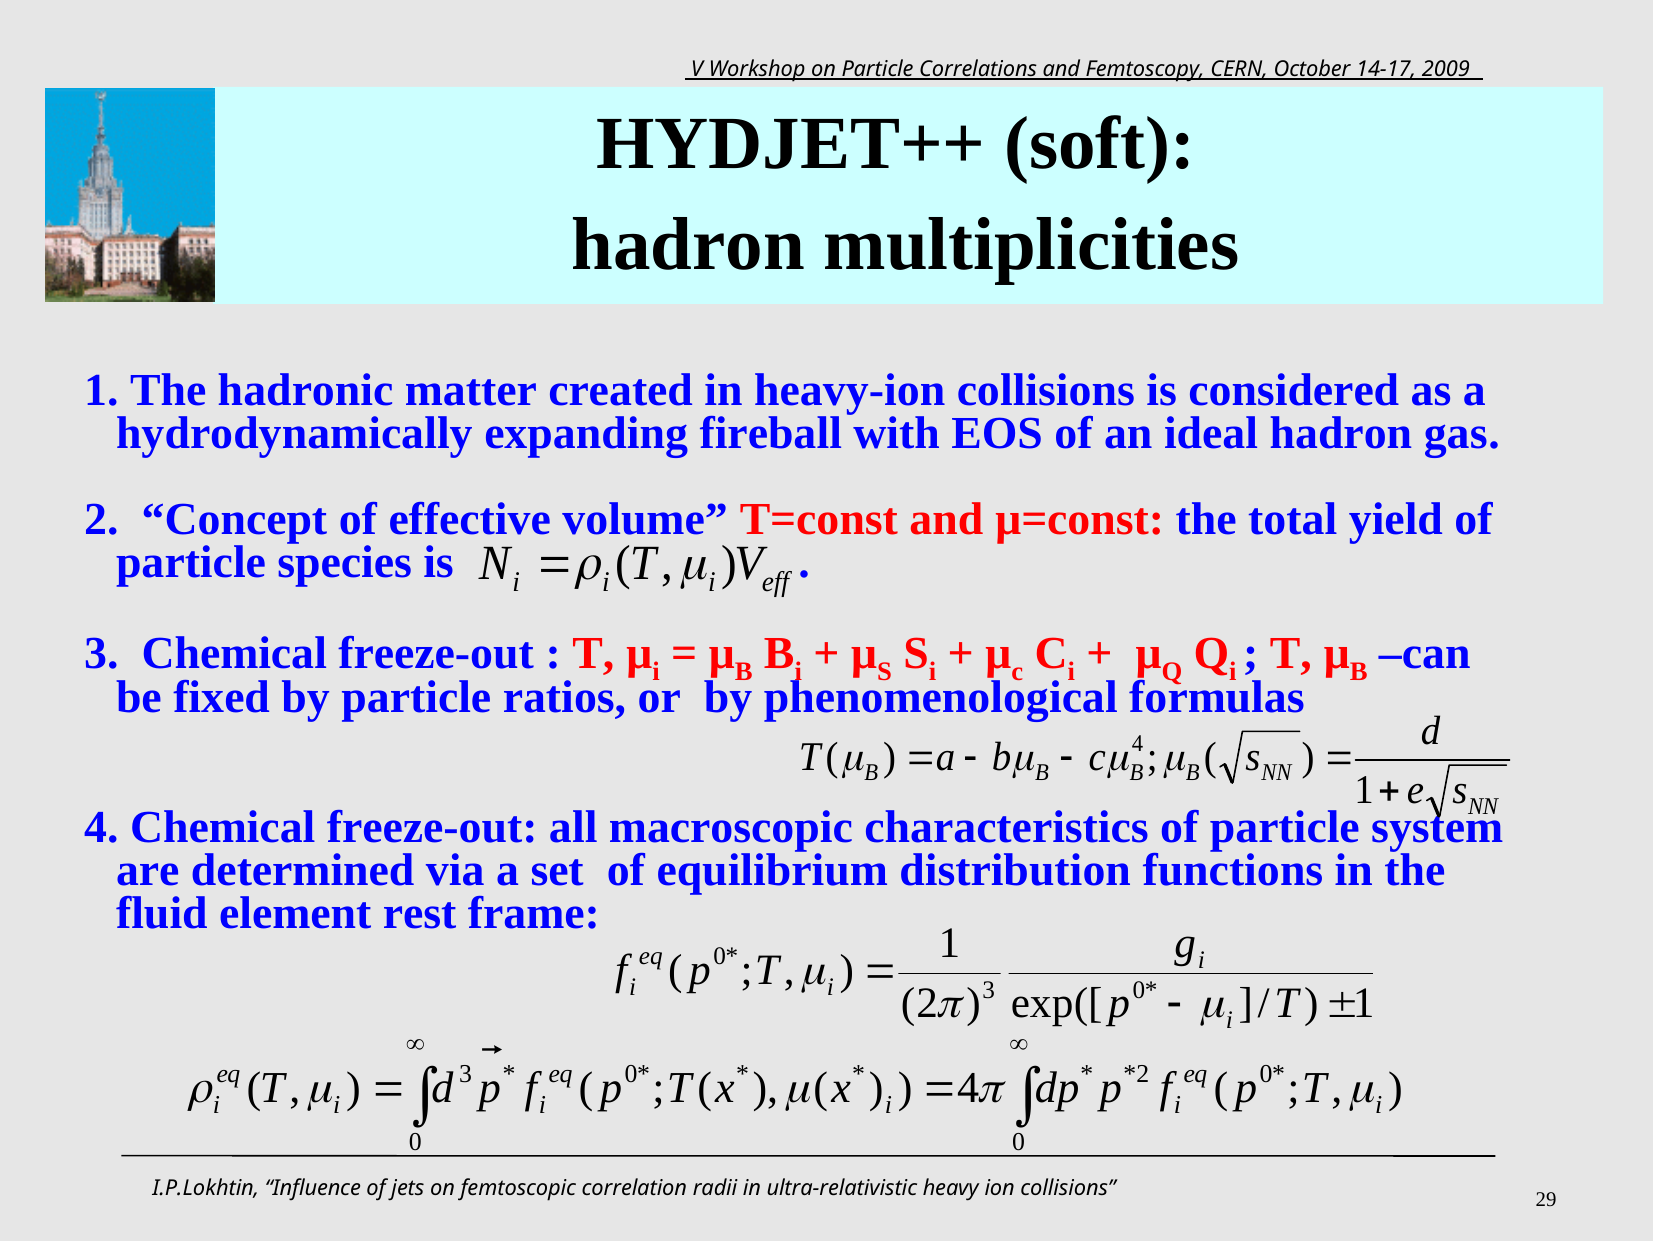

# HYDJET++ (soft): hadron multiplicities
1. The hadronic matter created in heavy-ion collisions is considered as a hydrodynamically expanding fireball with EOS of an ideal hadron gas.
2. “Concept of effective volume” T=const and µ=const: the total yield of particle species is .
3. Chemical freeze-out : T, µi = µB Bi + µS Si + µc Ci + µQ Qi ; T, µB –can be fixed by particle ratios, or by phenomenological formulas
4. Chemical freeze-out: all macroscopic characteristics of particle system are determined via a set of equilibrium distribution functions in the fluid element rest frame: